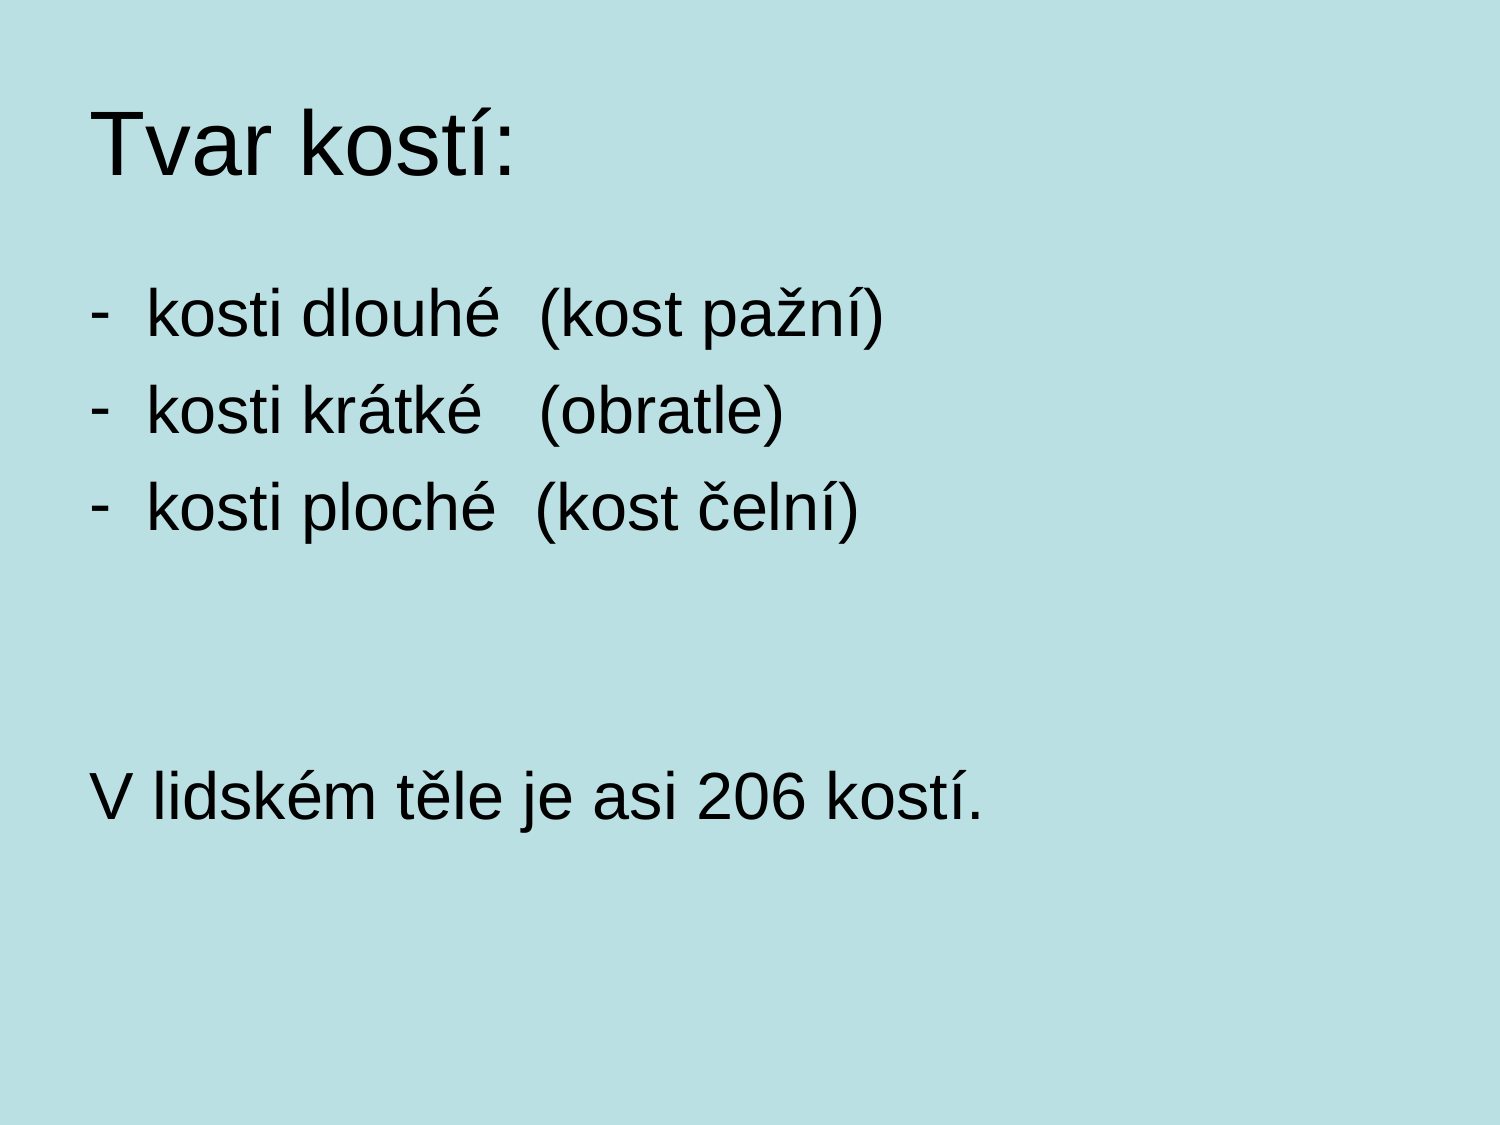

# Tvar kostí:
kosti dlouhé (kost pažní)
kosti krátké (obratle)
kosti ploché (kost čelní)
V lidském těle je asi 206 kostí.